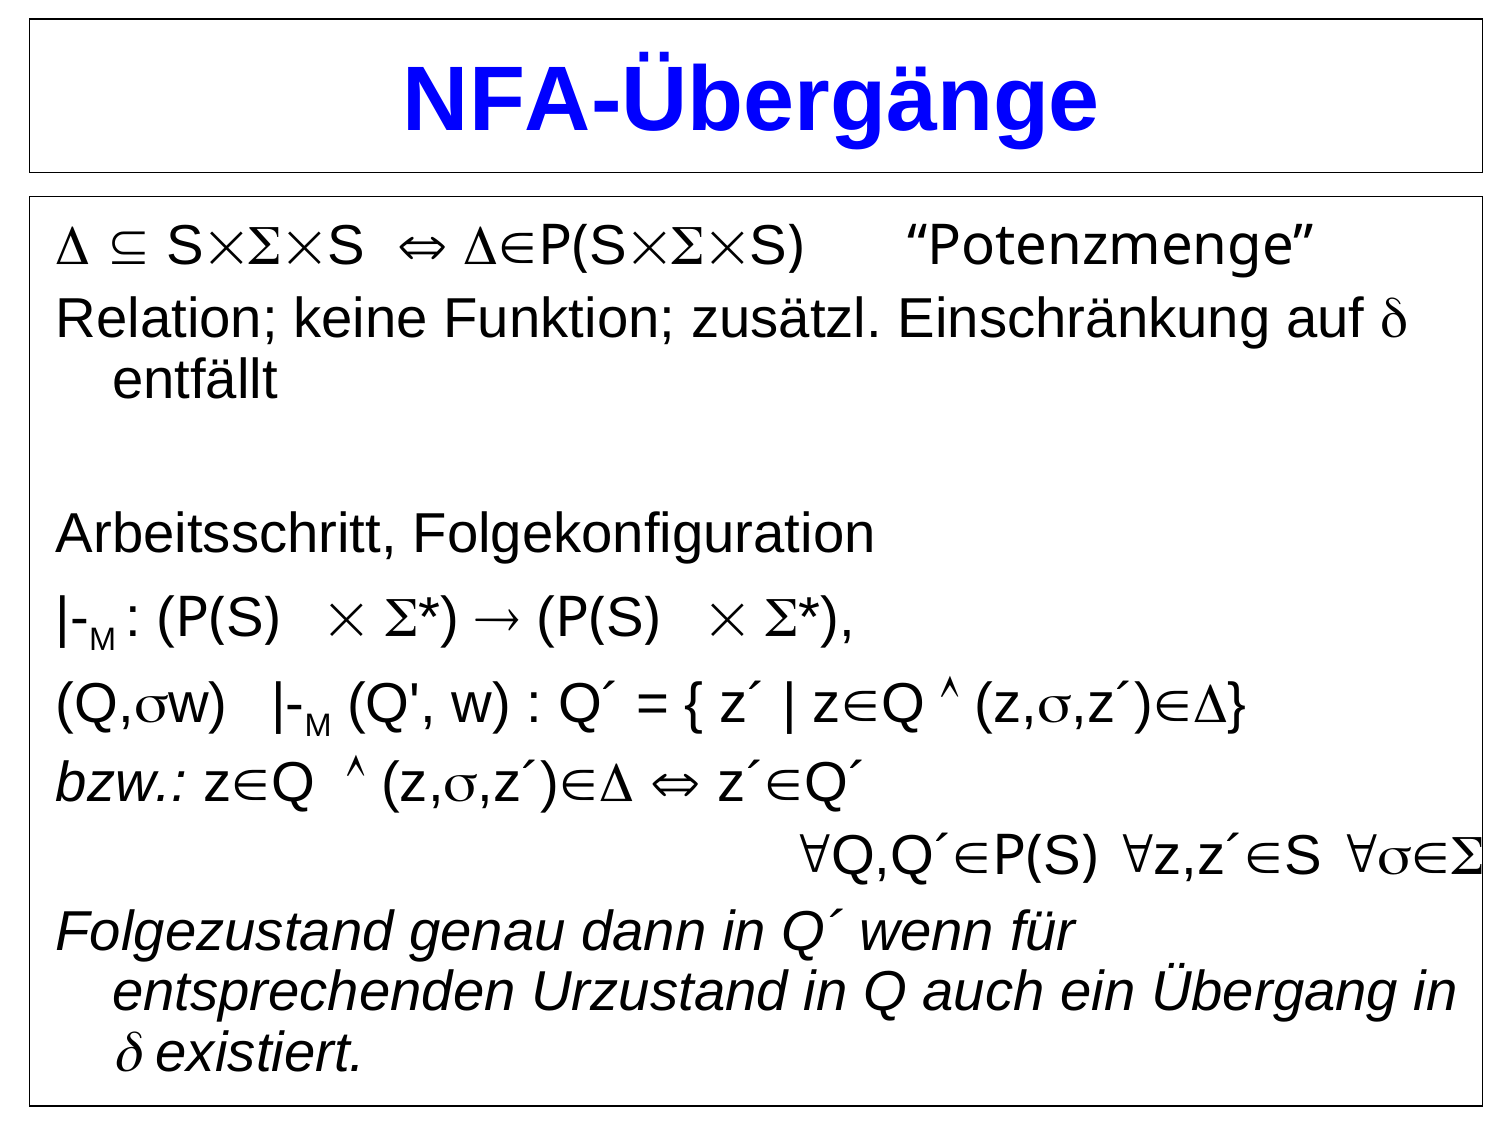

# NFA-Übergänge
  SS  P(SS) “Potenzmenge”
Relation; keine Funktion; zusätzl. Einschränkung auf  entfällt
Arbeitsschritt, Folgekonfiguration
|-M : (P(S)  *)  (P(S)  *),
(Q,w) |-M (Q', w) : Q´ = { z´ | zQ  (z,,z´)}
bzw.: zQ  (z,,z´)  z´Q´
Q,Q´P(S) z,z´S 
Folgezustand genau dann in Q´ wenn für entsprechenden Urzustand in Q auch ein Übergang in  existiert.